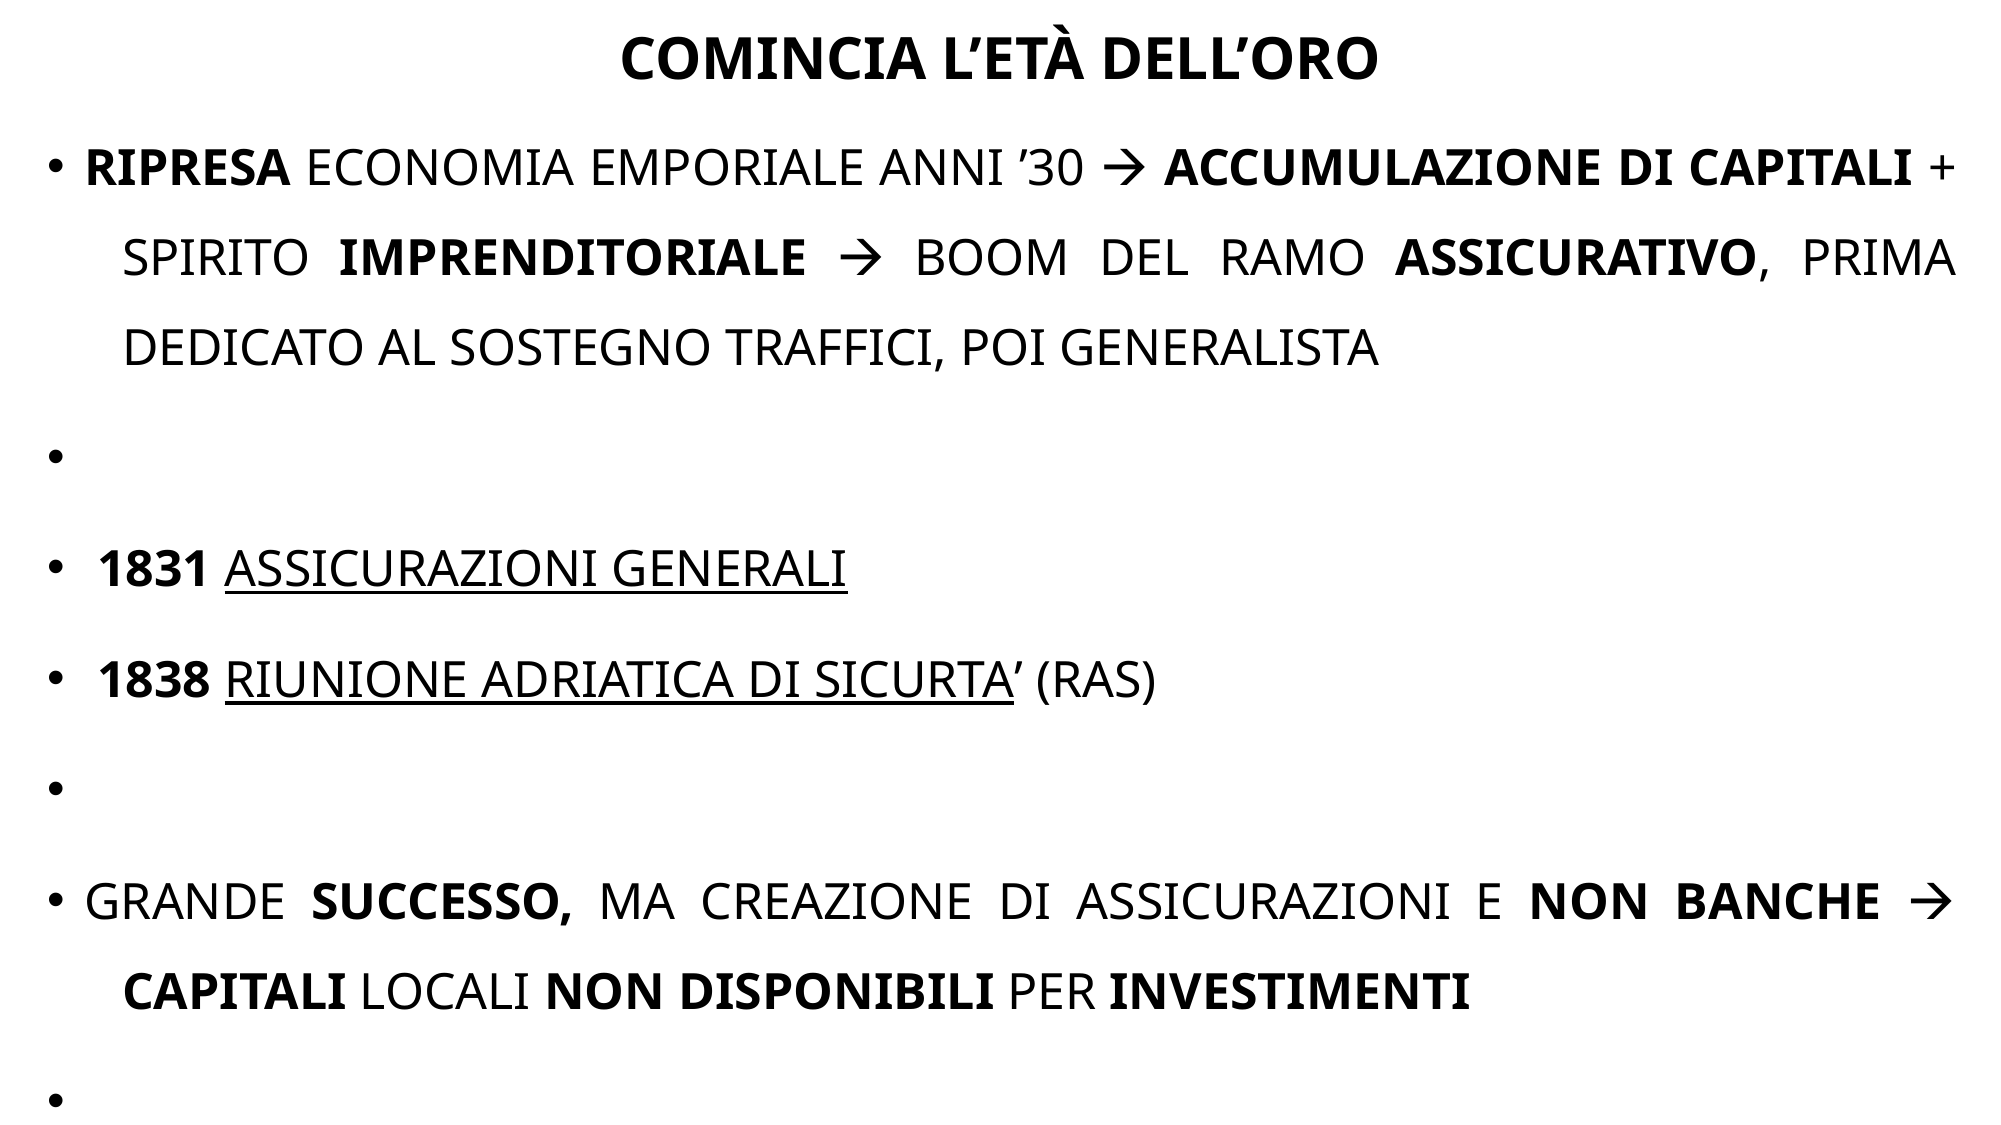

# COMINCIA L’ETÀ DELL’ORO
RIPRESA ECONOMIA EMPORIALE ANNI ’30  ACCUMULAZIONE DI CAPITALI + SPIRITO IMPRENDITORIALE  BOOM DEL RAMO ASSICURATIVO, PRIMA DEDICATO AL SOSTEGNO TRAFFICI, POI GENERALISTA
 1831 ASSICURAZIONI GENERALI
 1838 RIUNIONE ADRIATICA DI SICURTA’ (RAS)
GRANDE SUCCESSO, MA CREAZIONE DI ASSICURAZIONI E NON BANCHE  CAPITALI LOCALI NON DISPONIBILI PER INVESTIMENTI